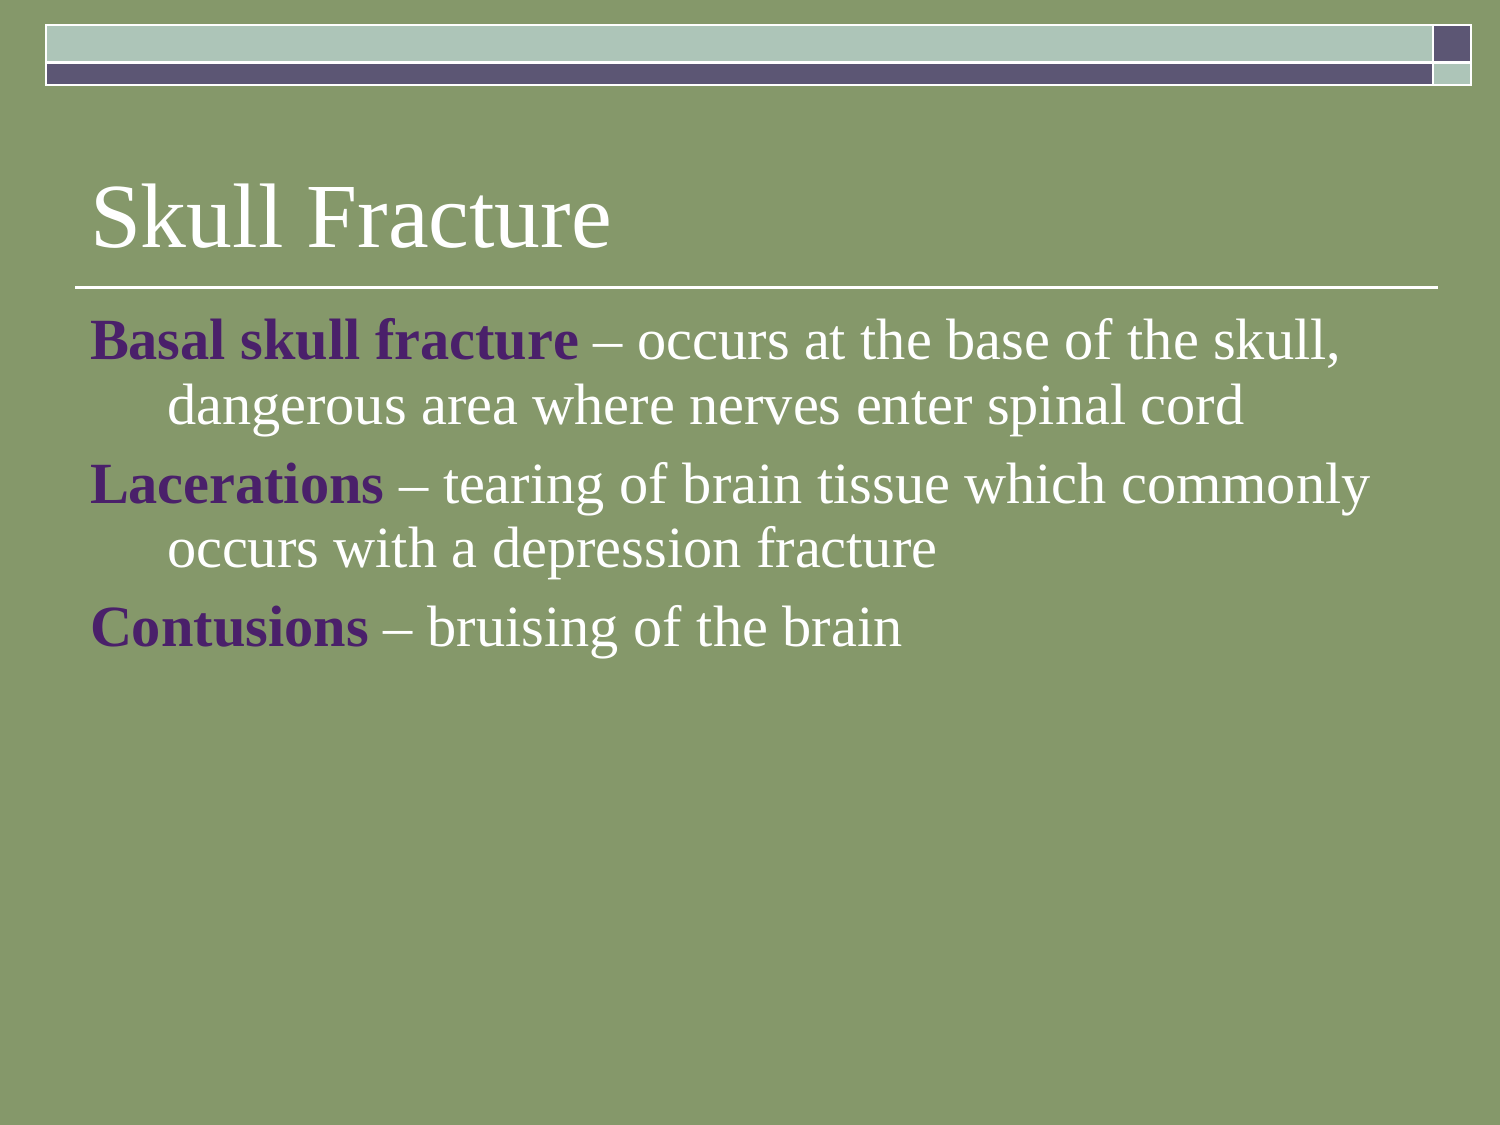

# Skull Fracture
Basal skull fracture – occurs at the base of the skull, dangerous area where nerves enter spinal cord
Lacerations – tearing of brain tissue which commonly occurs with a depression fracture
Contusions – bruising of the brain